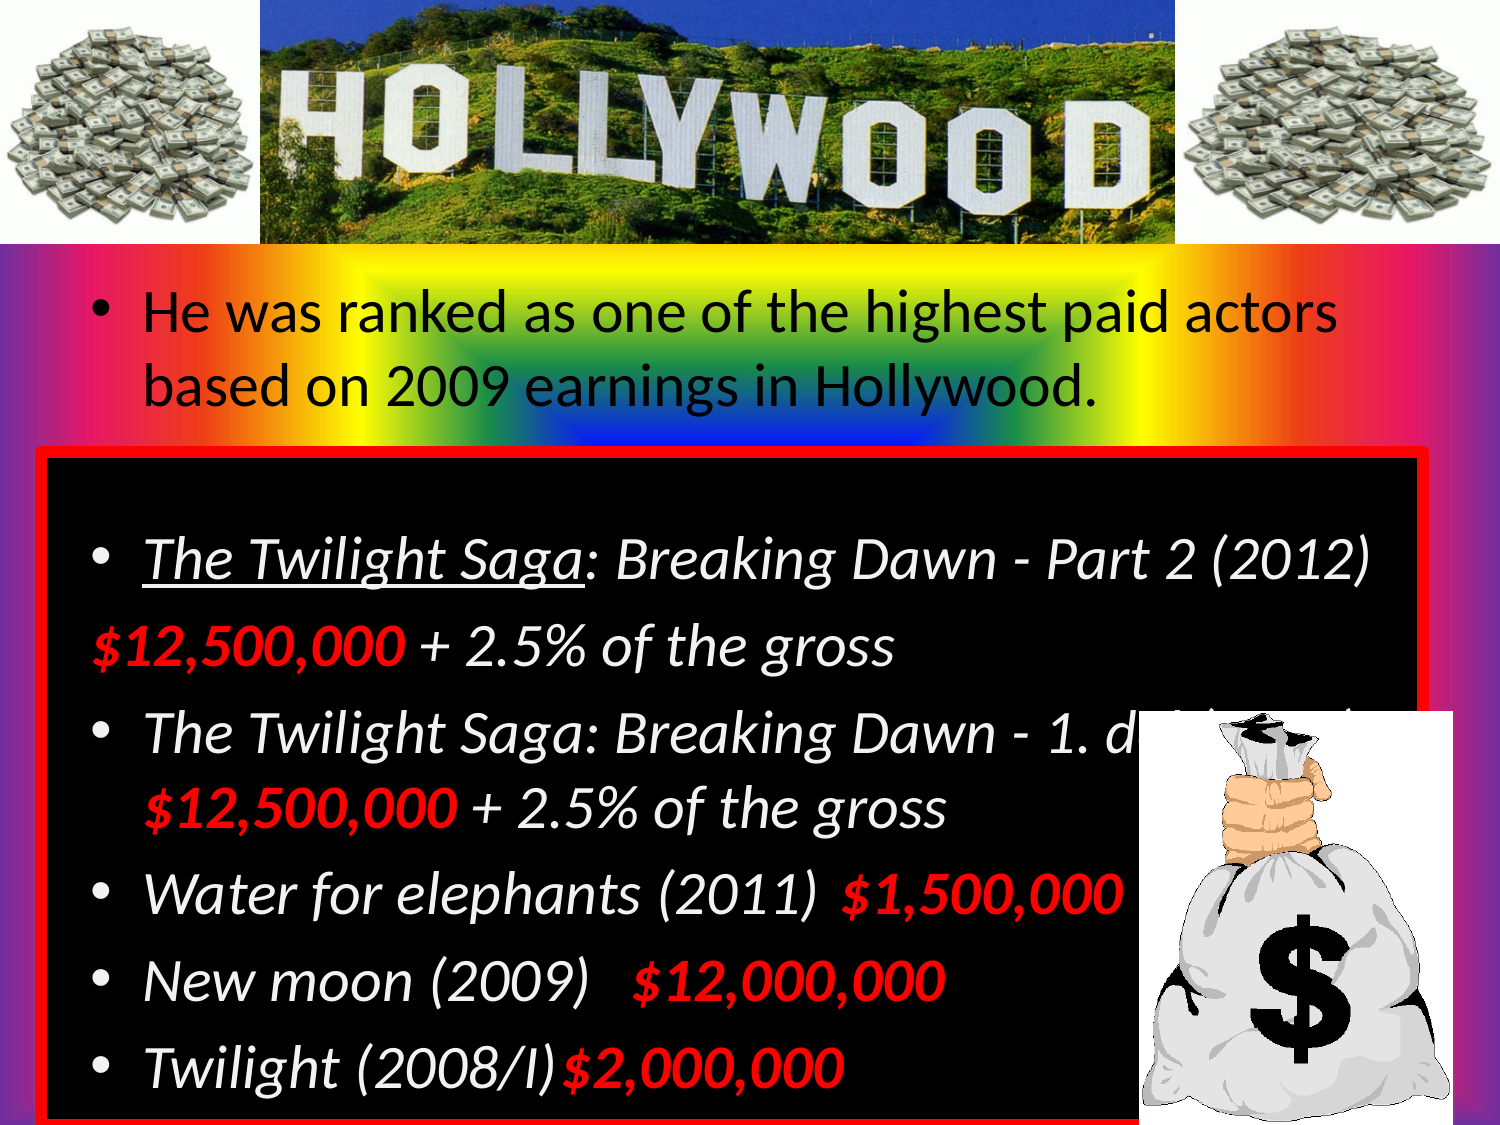

#
He was ranked as one of the highest paid actors based on 2009 earnings in Hollywood.
The Twilight Saga: Breaking Dawn - Part 2 (2012)
$12,500,000 + 2.5% of the gross
The Twilight Saga: Breaking Dawn - 1. del (2011)	$12,500,000 + 2.5% of the gross
Water for elephants (2011)	$1,500,000
New moon (2009)	$12,000,000
Twilight (2008/I)	$2,000,000